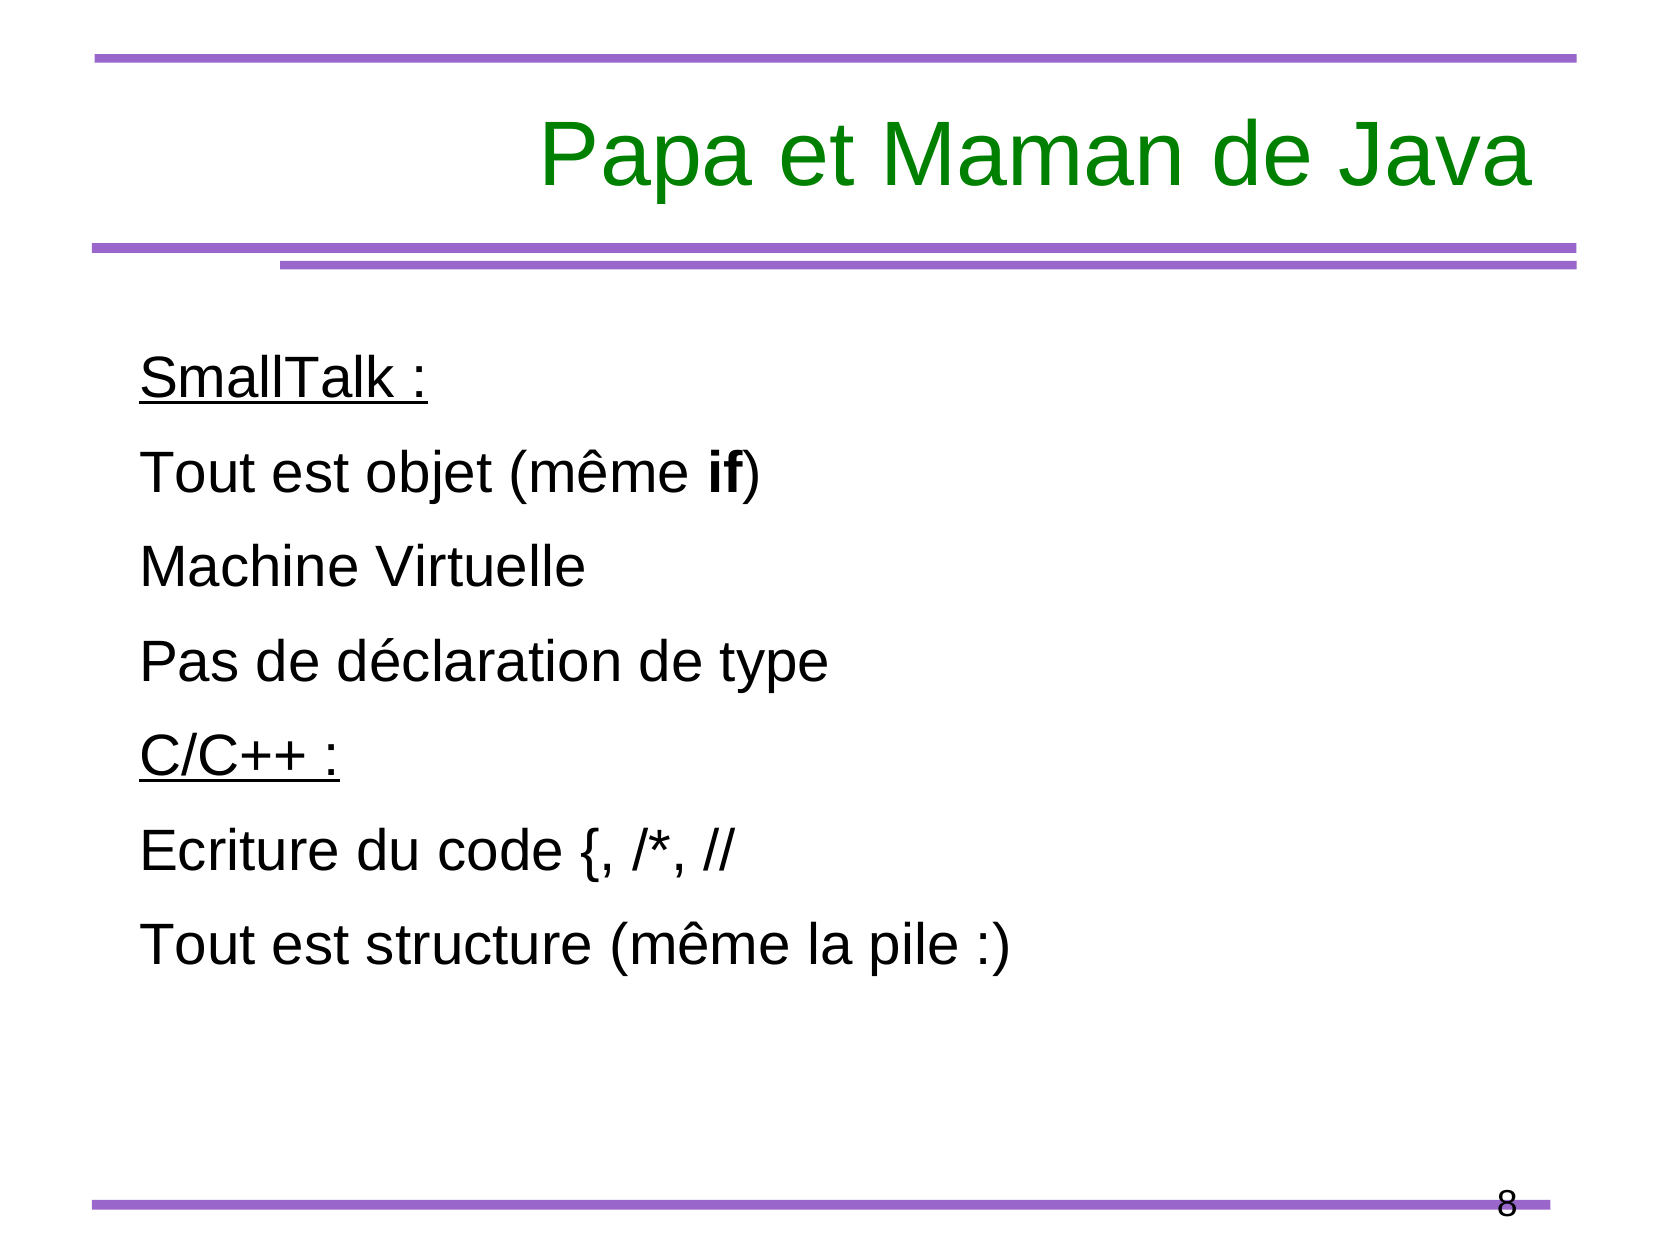

# Papa et Maman de Java
SmallTalk :
Tout est objet (même if)
Machine Virtuelle
Pas de déclaration de type
C/C++ :
Ecriture du code {, /*, //
Tout est structure (même la pile :)